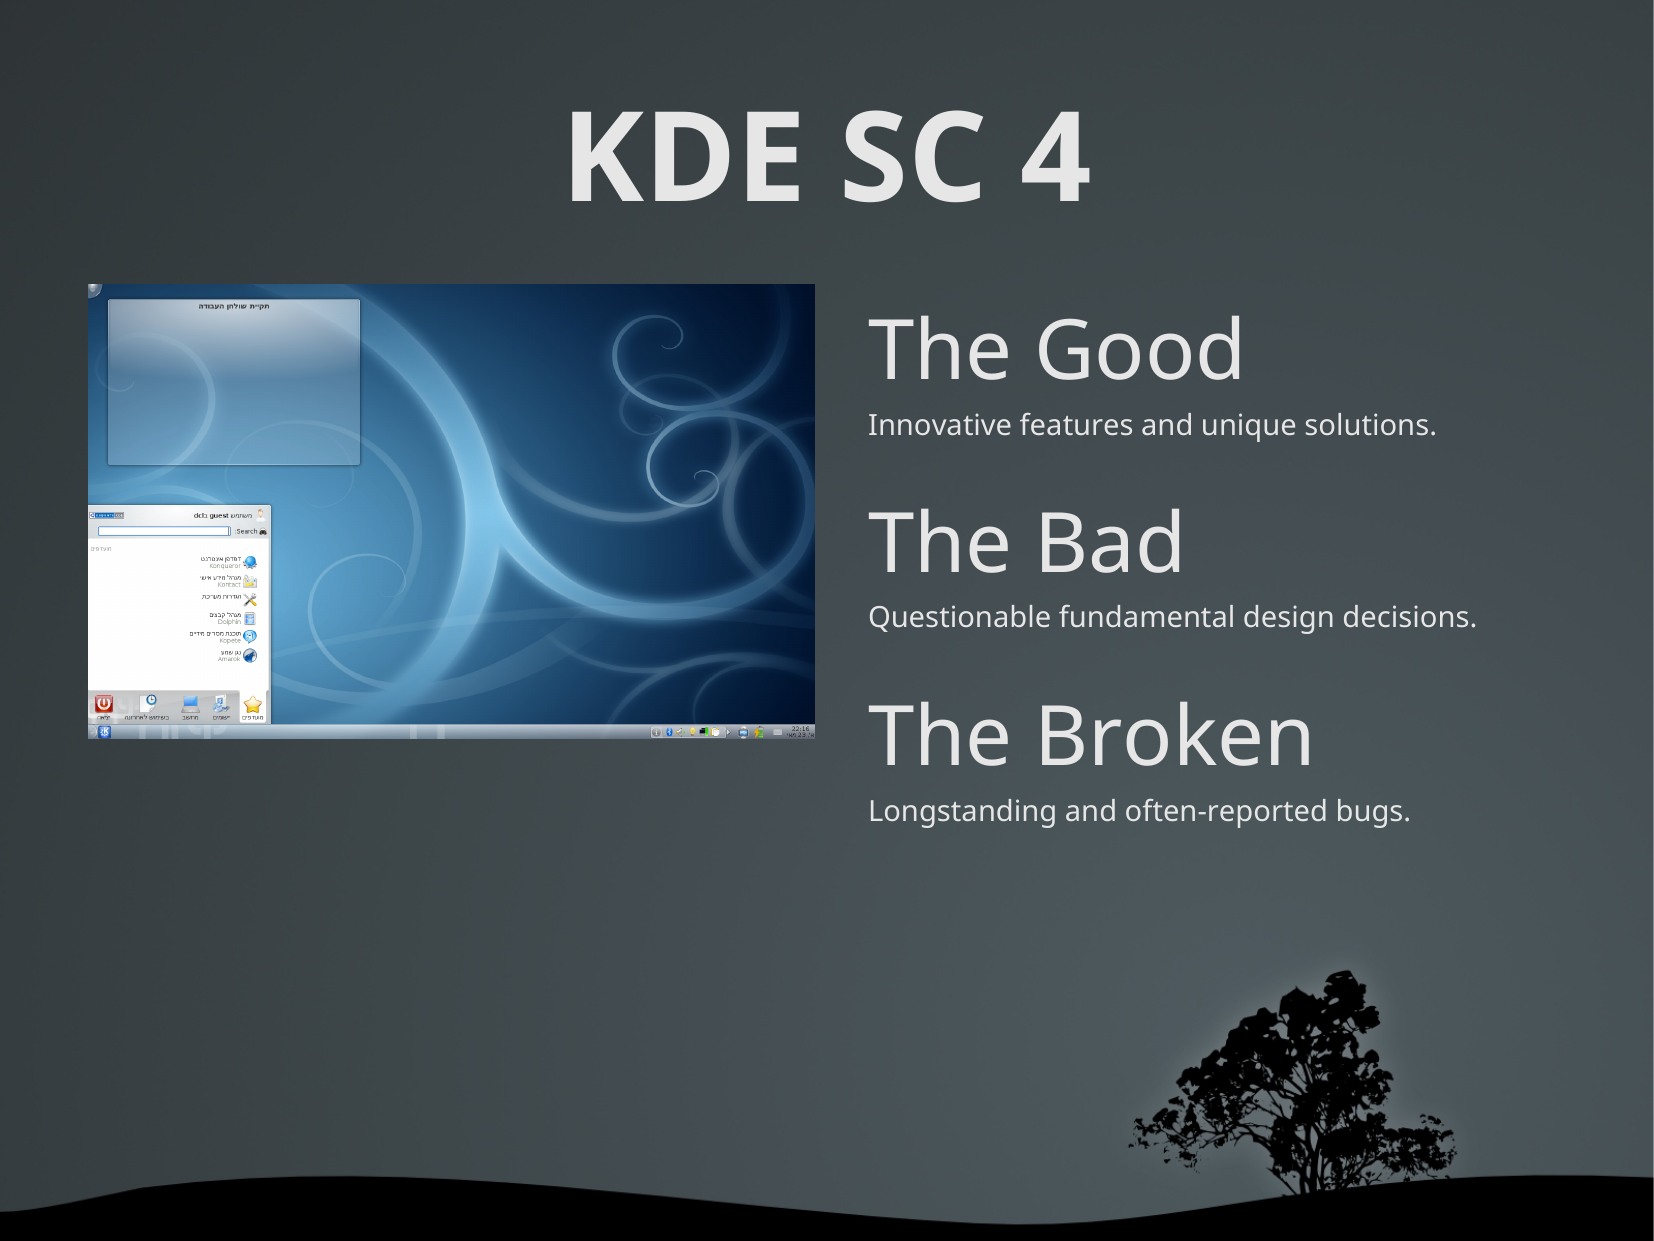

# KDE SC 4
The Good
Innovative features and unique solutions.
The Bad
Questionable fundamental design decisions.
The Broken
Longstanding and often-reported bugs.